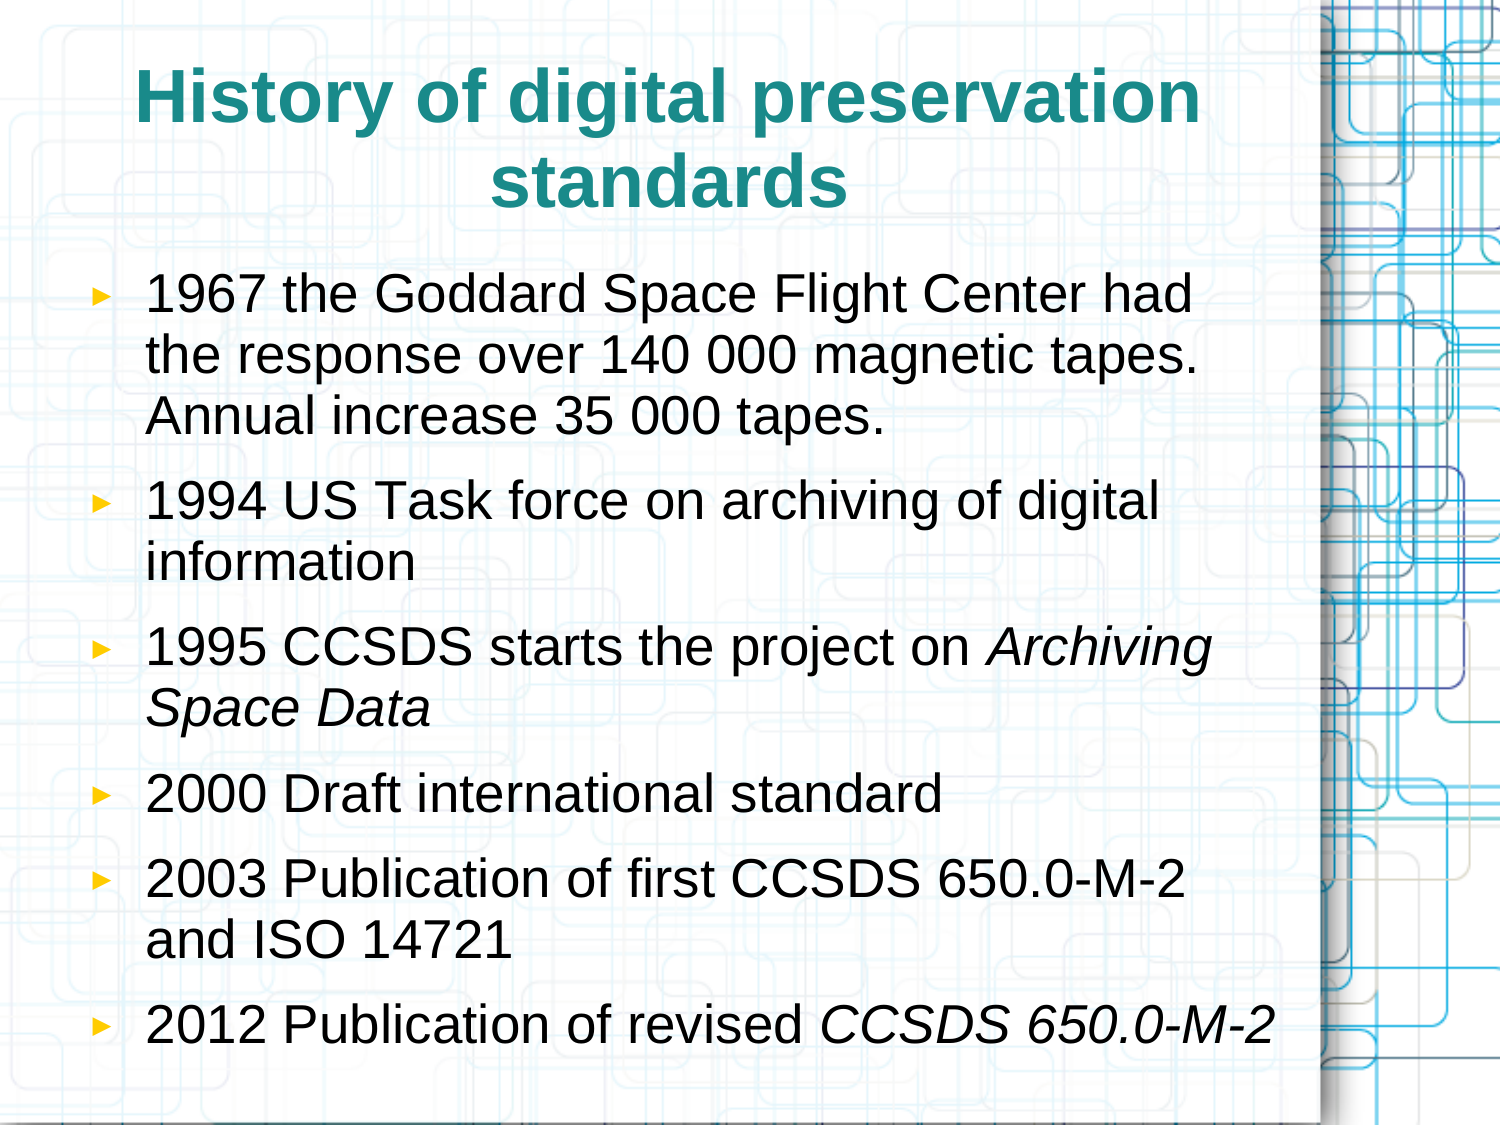

# History of digital preservation standards
1967 the Goddard Space Flight Center had the response over 140 000 magnetic tapes. Annual increase 35 000 tapes.
1994 US Task force on archiving of digital information
1995 CCSDS starts the project on Archiving Space Data
2000 Draft international standard
2003 Publication of first CCSDS 650.0-M-2 and ISO 14721
2012 Publication of revised CCSDS 650.0-M-2